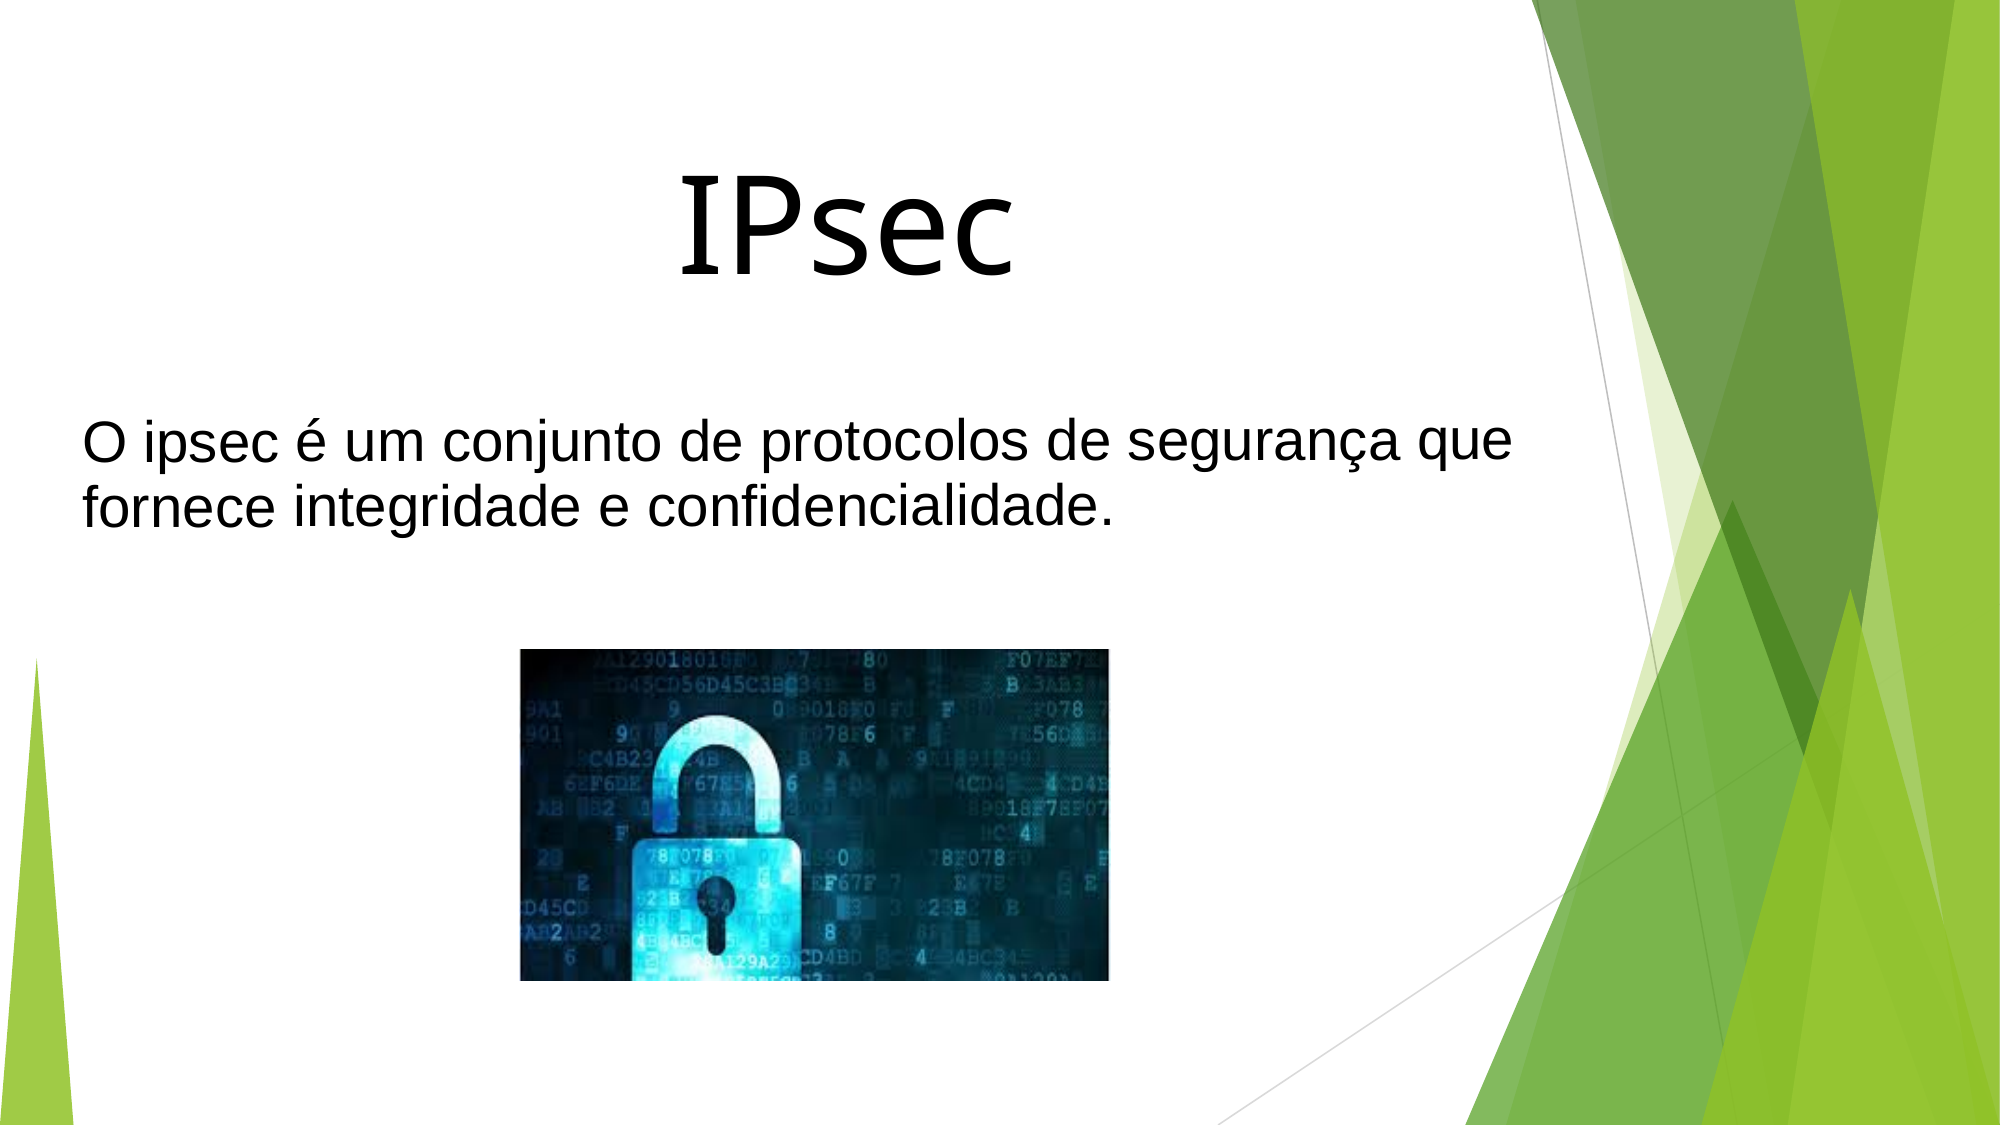

IPsec
# O ipsec é um conjunto de protocolos de segurança que fornece integridade e confidencialidade.